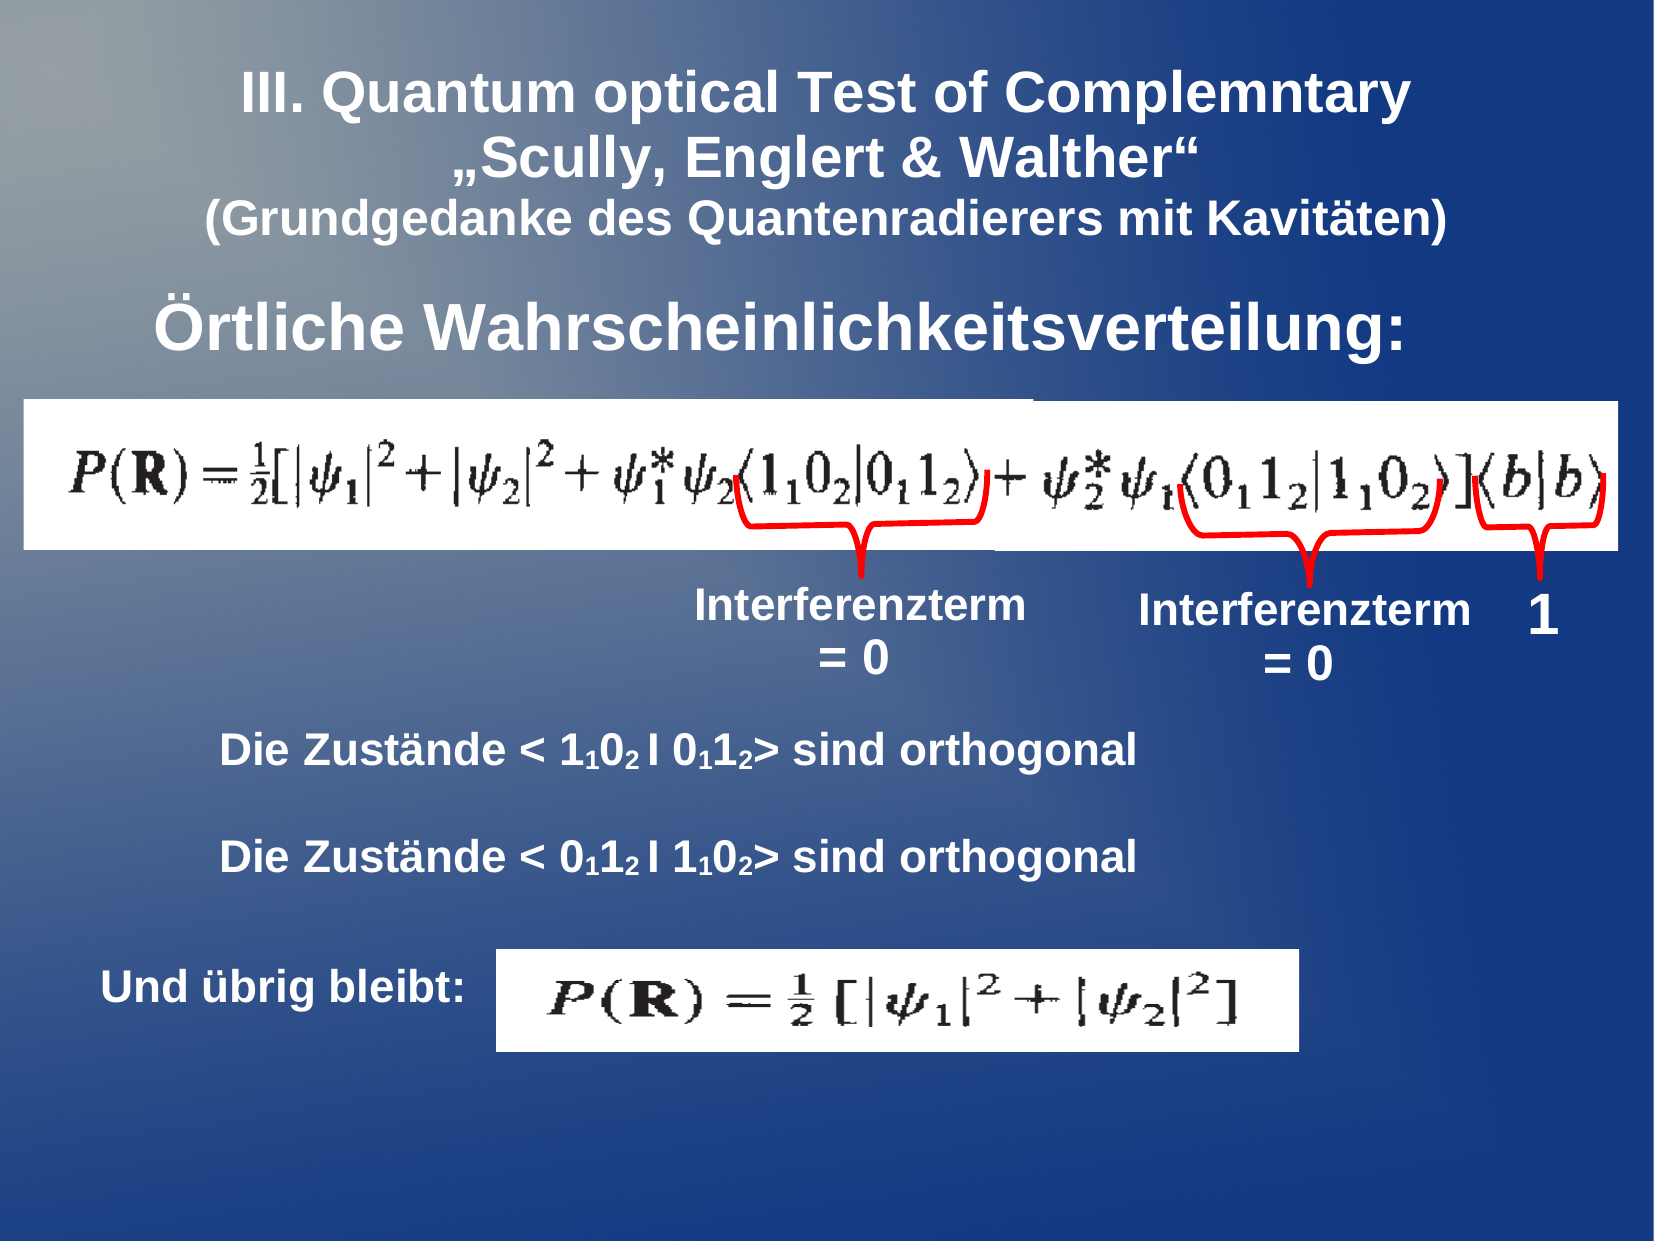

# III. Quantum optical Test of Complemntary „Scully, Englert & Walther“ (Grundgedanke des Quantenradierers mit Kavitäten)
Örtliche Wahrscheinlichkeitsverteilung:
1
 Interferenzterm
= 0
 Interferenzterm
= 0
Die Zustände < 1102 I 0112> sind orthogonal
Die Zustände < 0112 I 1102> sind orthogonal
Und übrig bleibt: